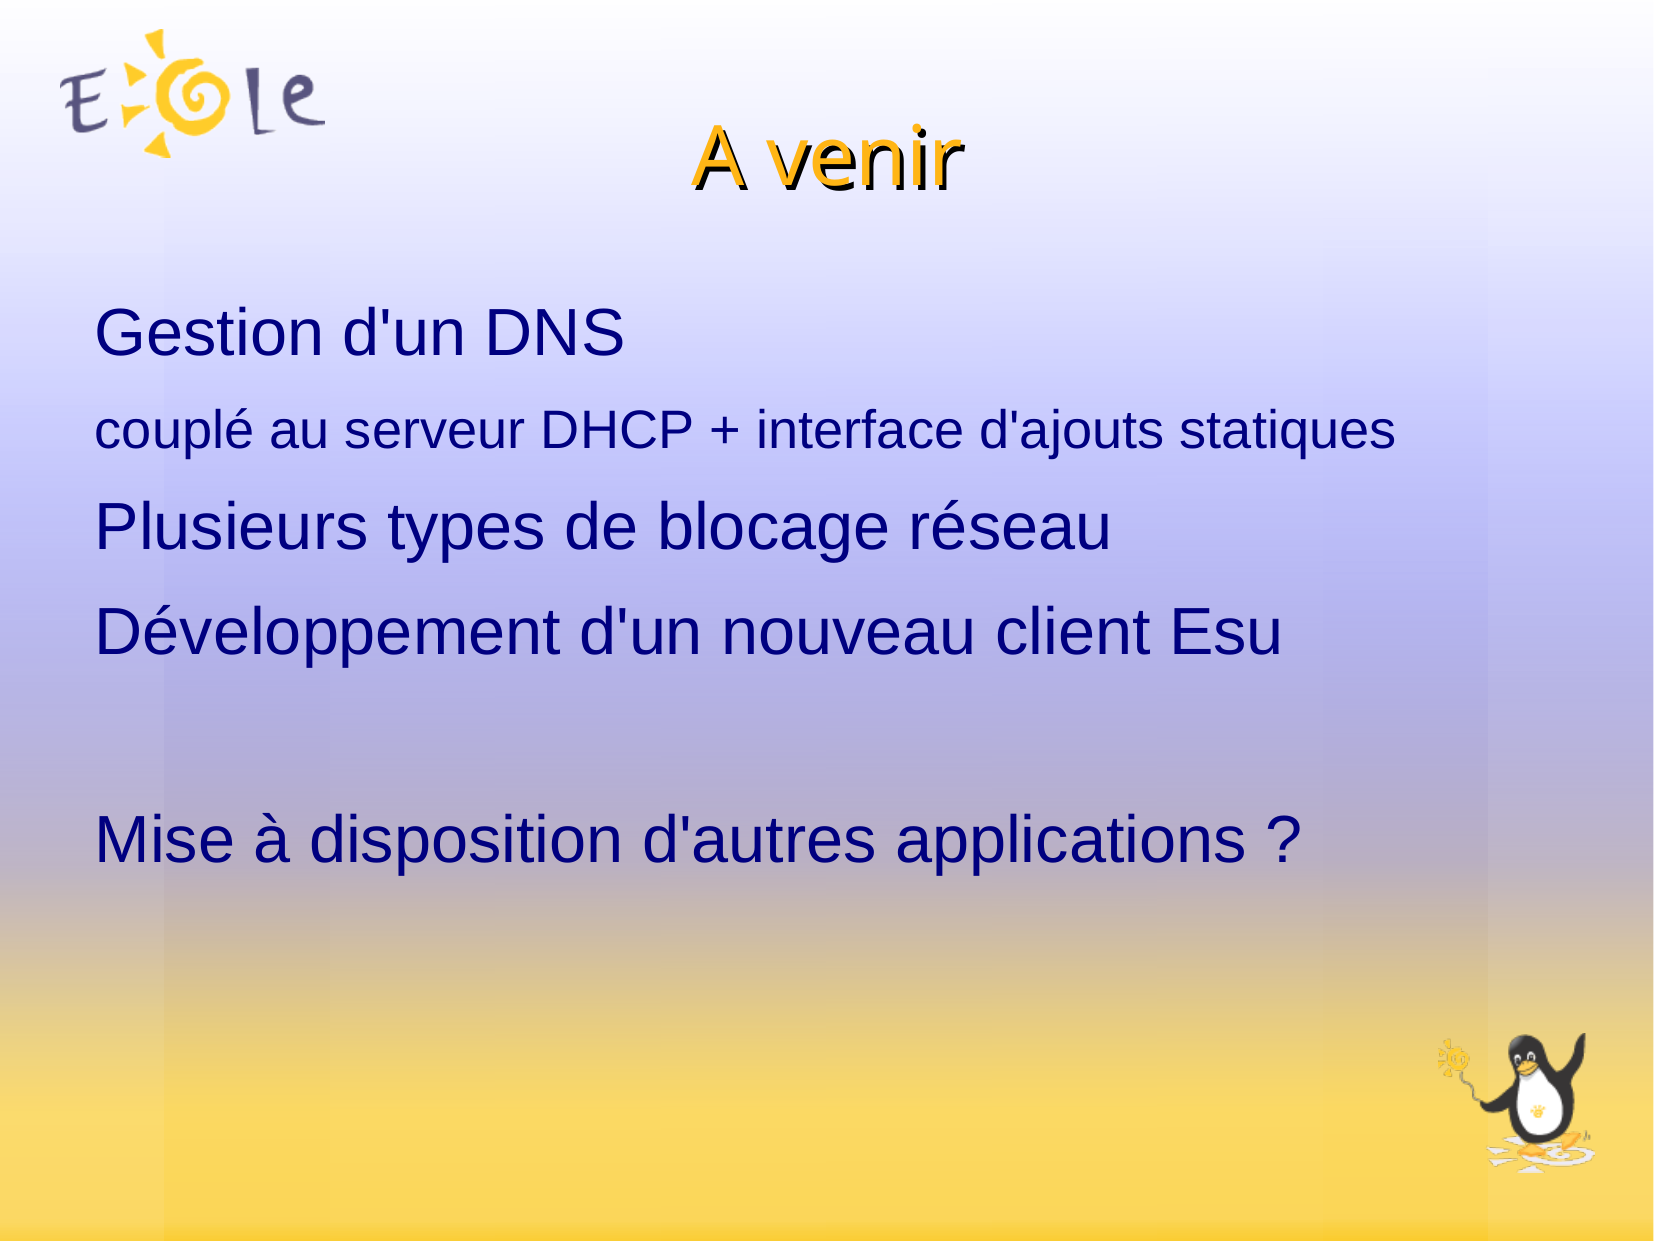

# A venir
Gestion d'un DNS
couplé au serveur DHCP + interface d'ajouts statiques
Plusieurs types de blocage réseau
Développement d'un nouveau client Esu
Mise à disposition d'autres applications ?